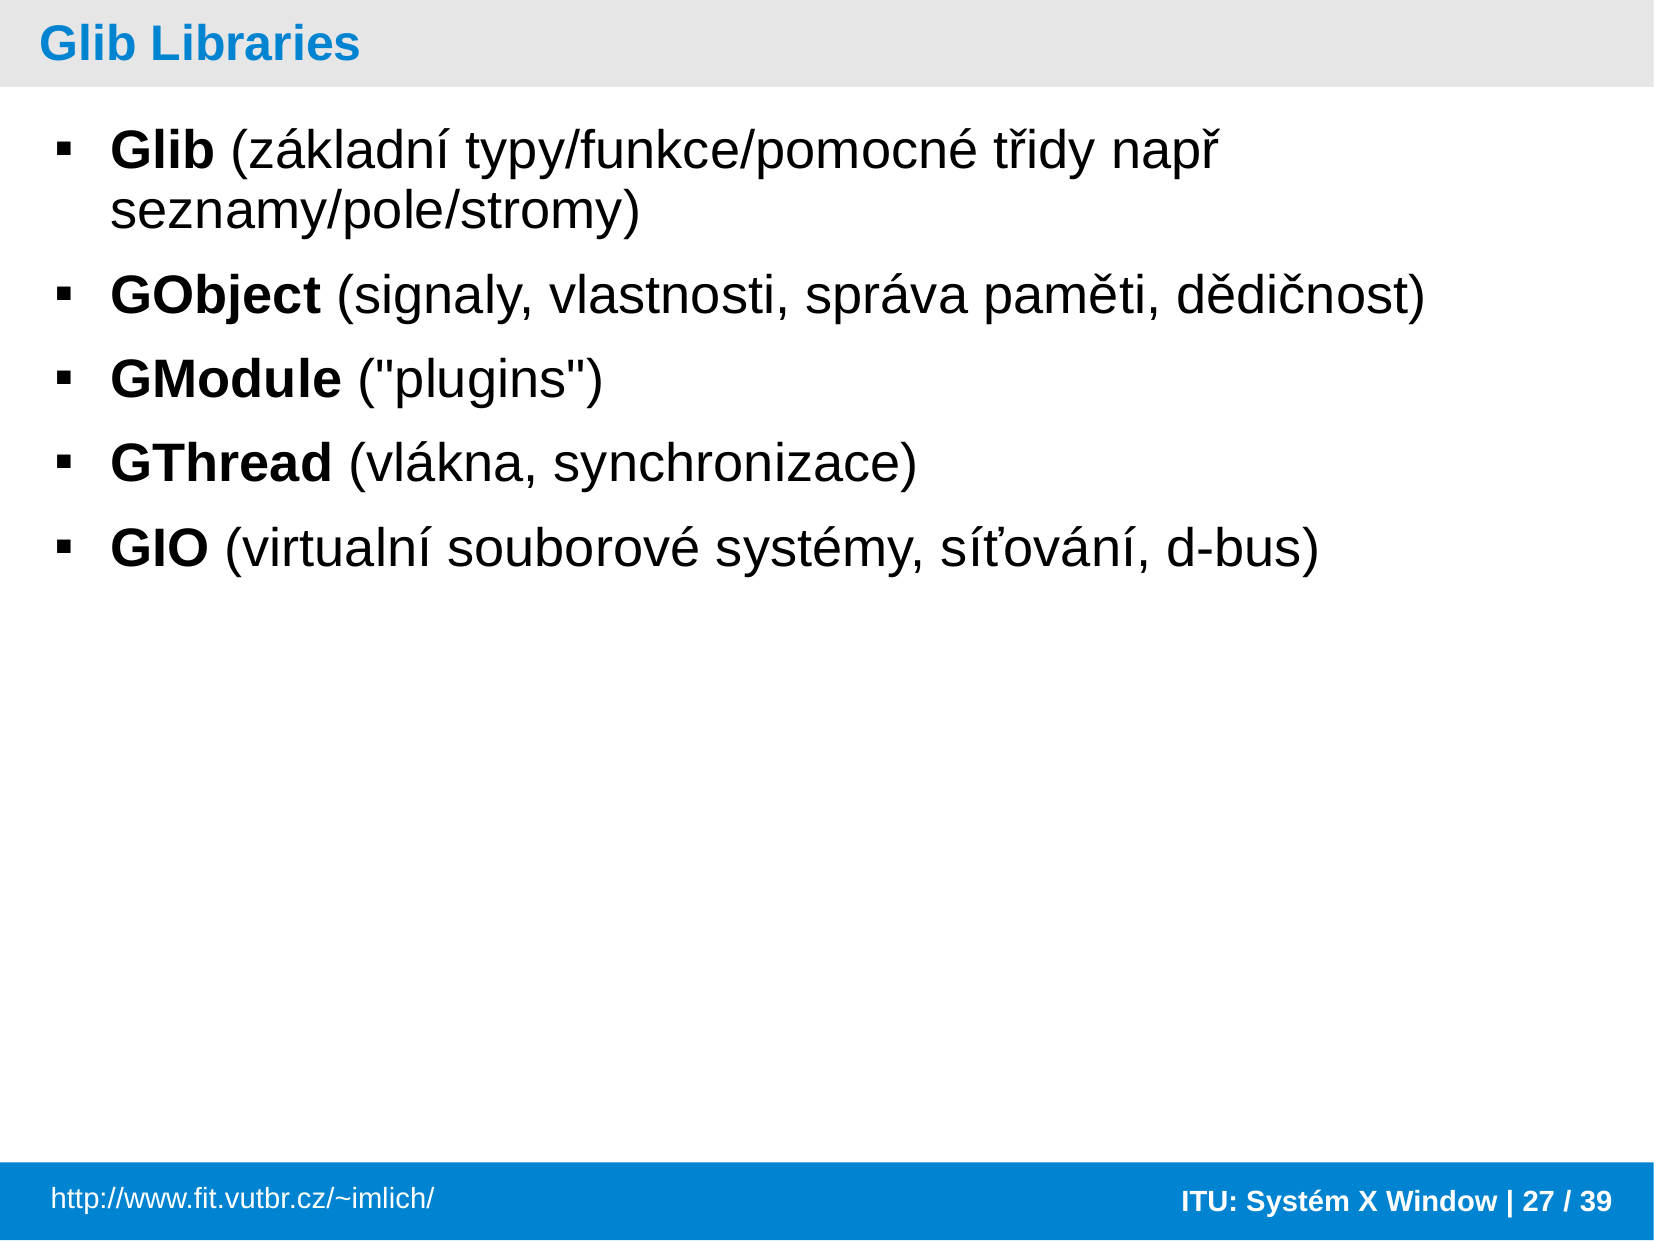

# Glib Libraries
Glib (základní typy/funkce/pomocné třidy např seznamy/pole/stromy)
GObject (signaly, vlastnosti, správa paměti, dědičnost)
GModule ("plugins")
GThread (vlákna, synchronizace)
GIO (virtualní souborové systémy, síťování, d-bus)